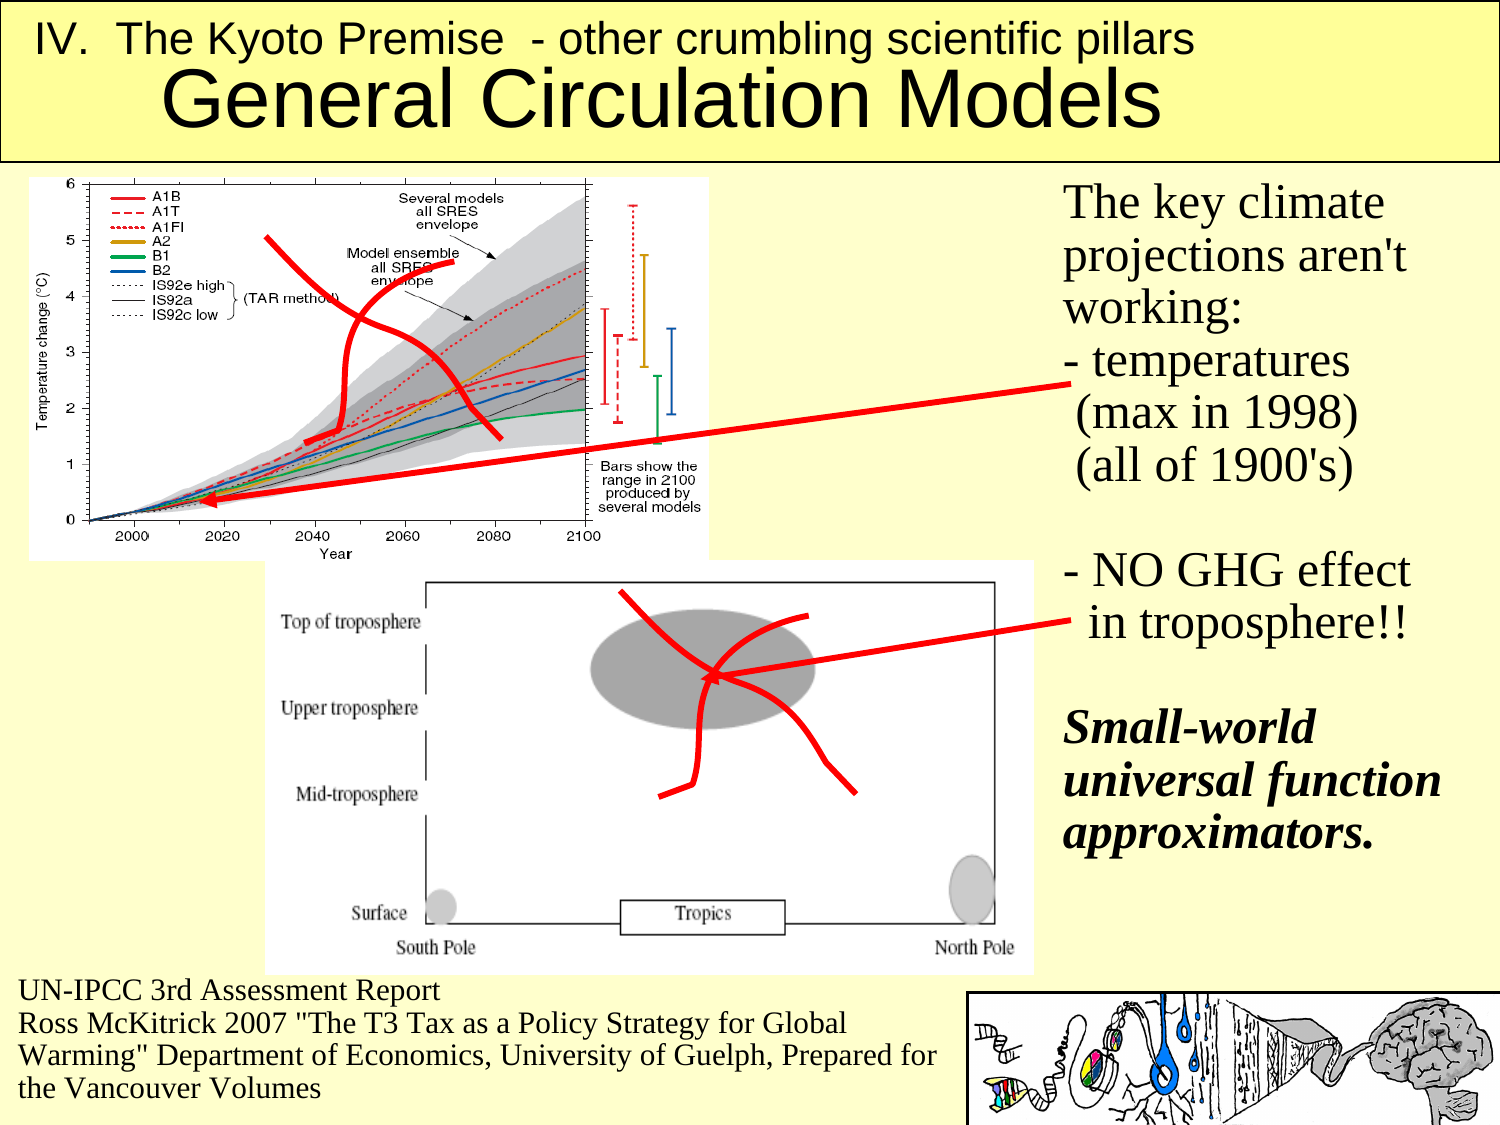

IV. The Kyoto Premise - other crumbling scientific pillars
 General Circulation Models
The key climate projections aren't working:
- temperatures
 (max in 1998)
 (all of 1900's)
- NO GHG effect
 in troposphere!!
Small-world universal function approximators.
UN-IPCC 3rd Assessment Report
Ross McKitrick 2007 "The T3 Tax as a Policy Strategy for Global Warming" Department of Economics, University of Guelph, Prepared for the Vancouver Volumes